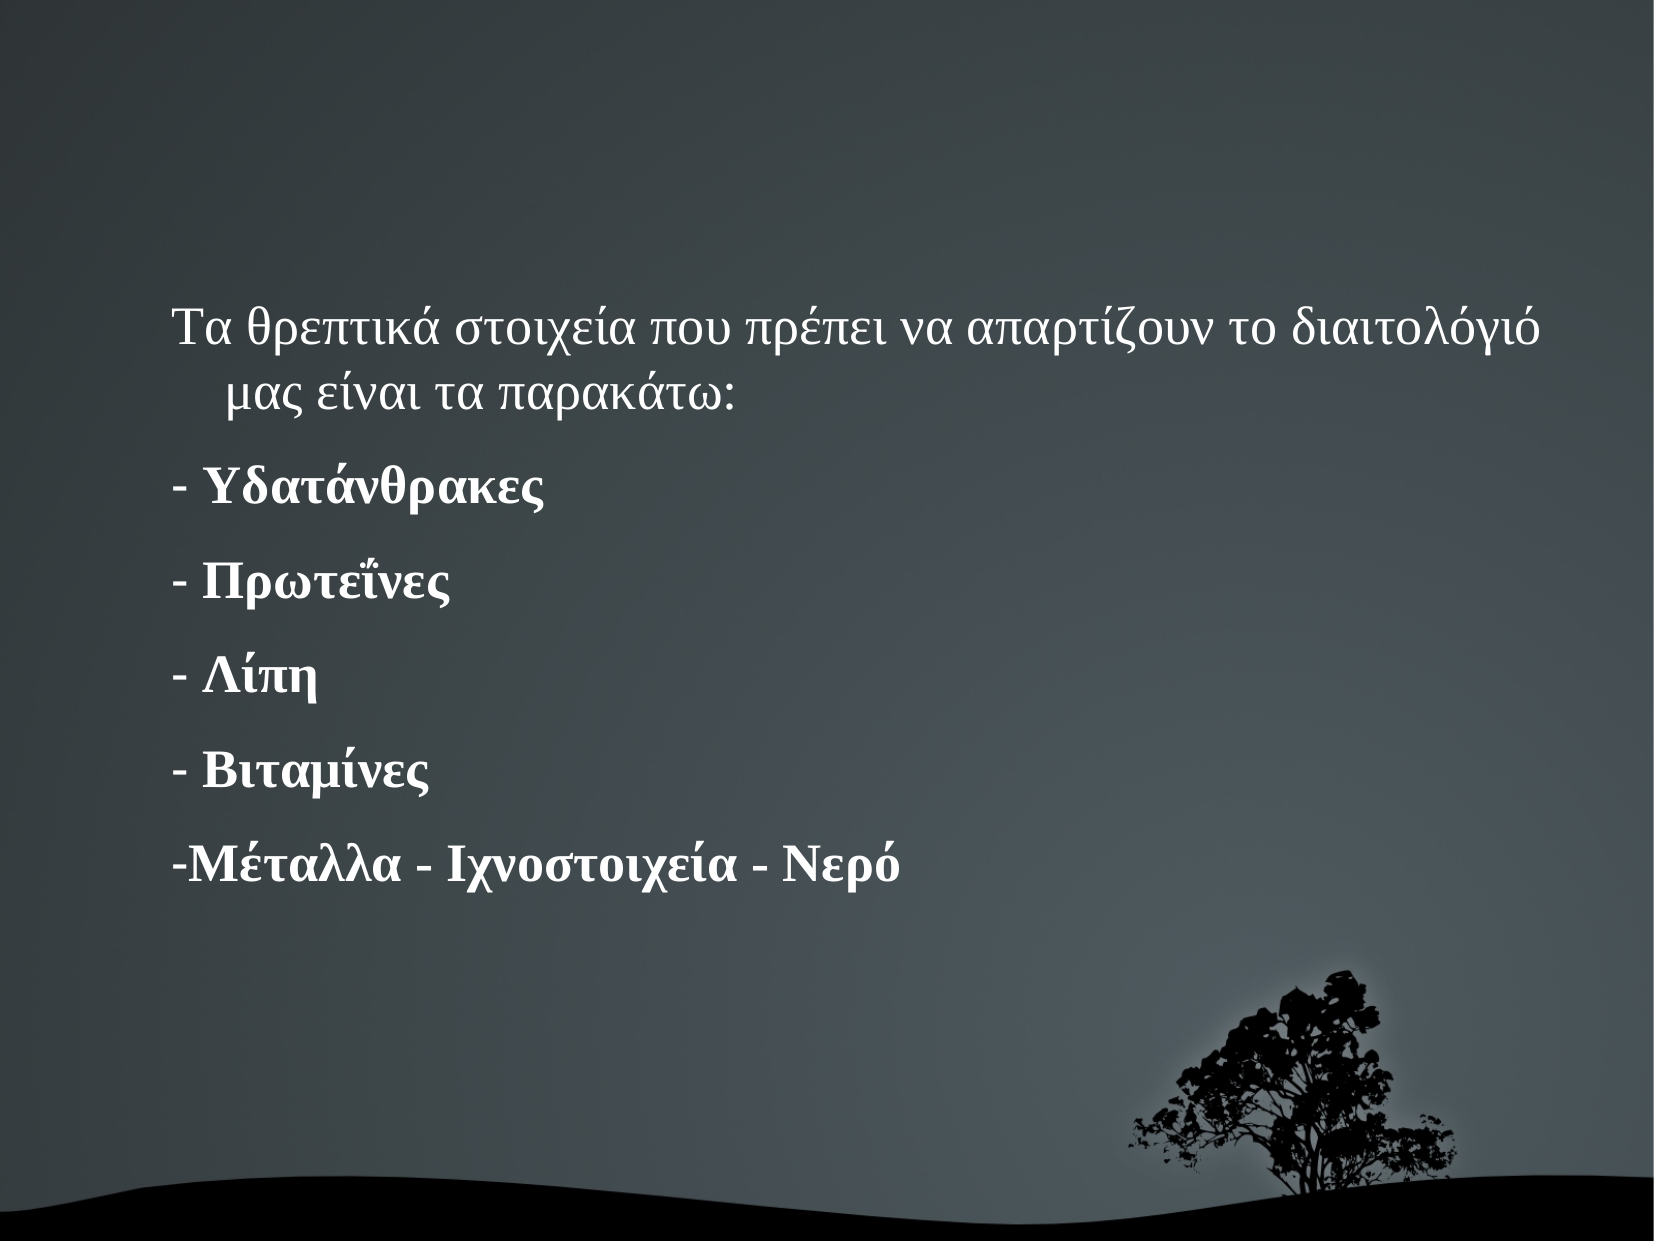

#
Τα θρεπτικά στοιχεία που πρέπει να απαρτίζουν το διαιτολόγιό μας είναι τα παρακάτω:
- Υδατάνθρακες
- Πρωτεΐνες
- Λίπη
- Βιταμίνες
-Μέταλλα - Ιχνοστοιχεία - Νερό